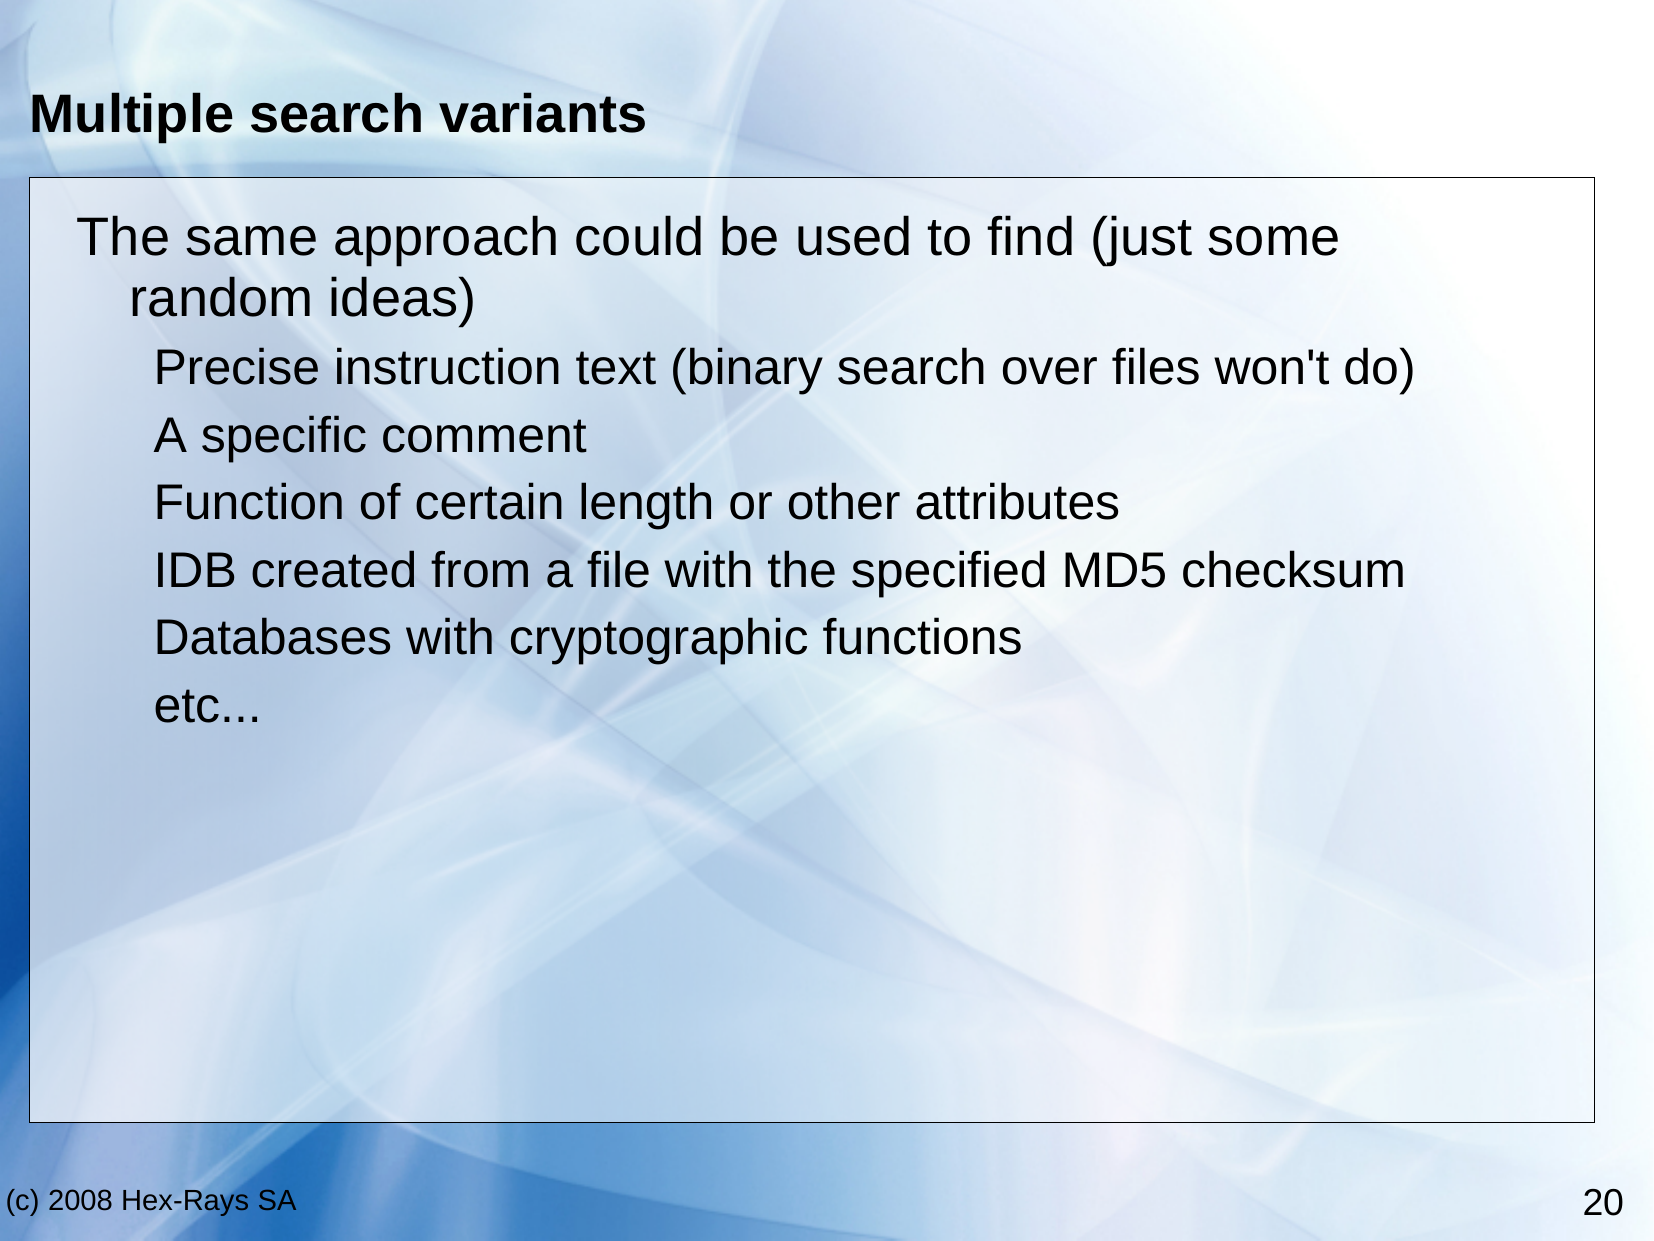

# Multiple search variants
The same approach could be used to find (just some random ideas)
Precise instruction text (binary search over files won't do)
A specific comment
Function of certain length or other attributes
IDB created from a file with the specified MD5 checksum
Databases with cryptographic functions
etc...
20
(c) 2008 Hex-Rays SA